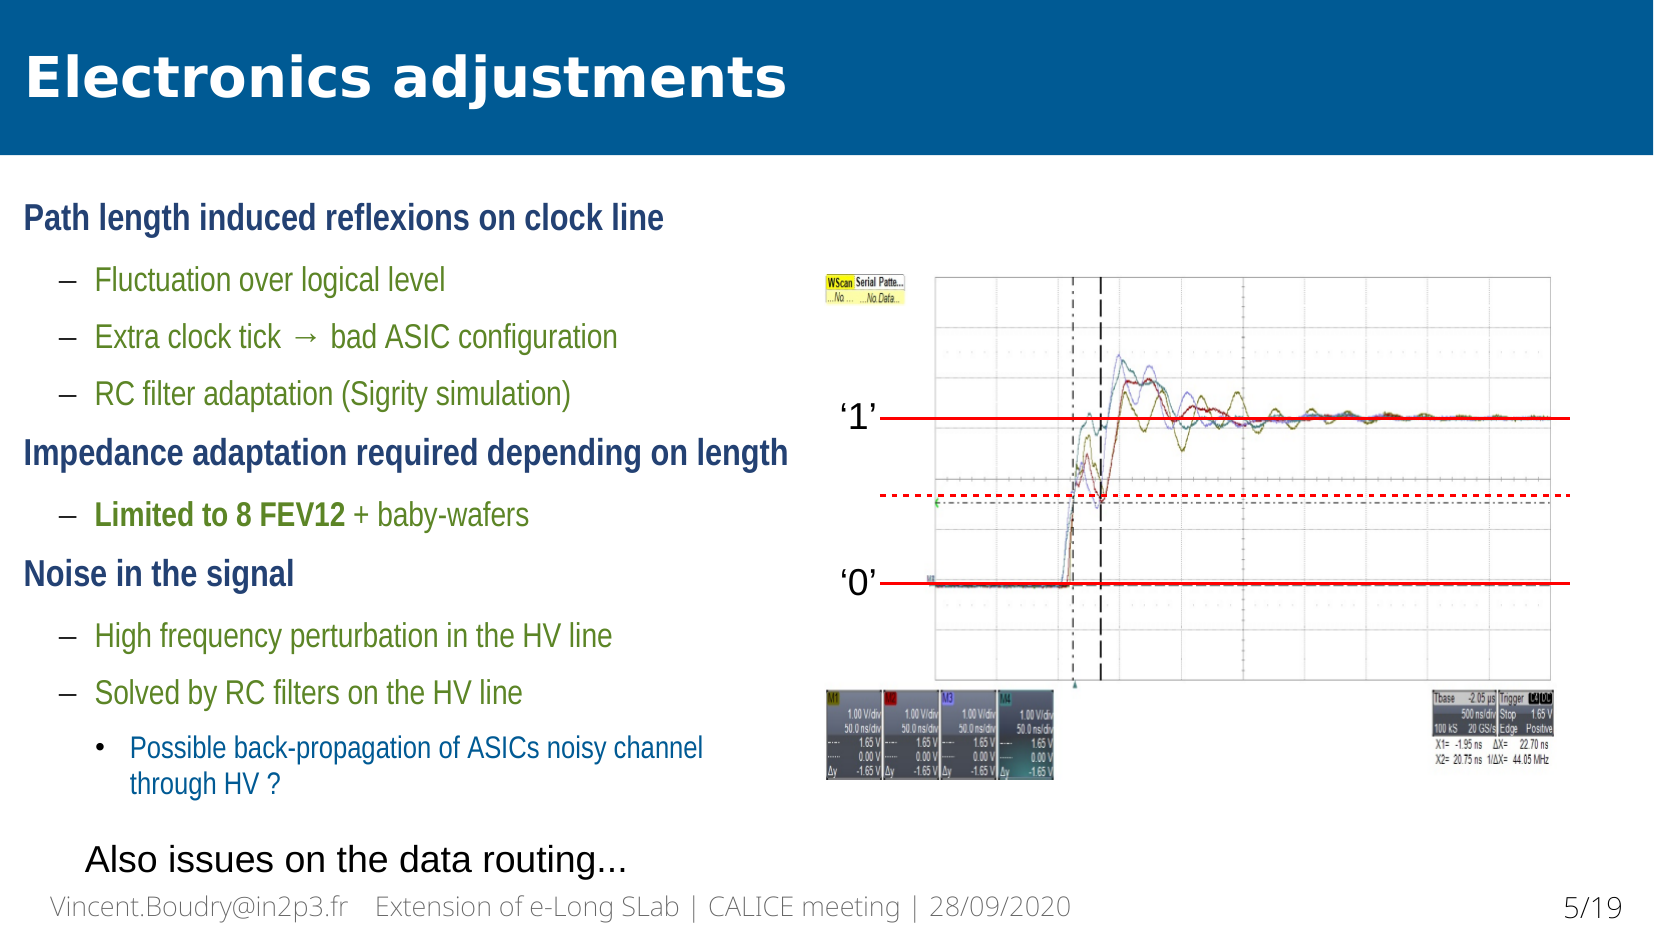

# Electronics adjustments
Path length induced reflexions on clock line
Fluctuation over logical level
Extra clock tick → bad ASIC configuration
RC filter adaptation (Sigrity simulation)
Impedance adaptation required depending on length
Limited to 8 FEV12 + baby-wafers
Noise in the signal
High frequency perturbation in the HV line
Solved by RC filters on the HV line
Possible back-propagation of ASICs noisy channel
through HV ?
‘1’
‘0’
Also issues on the data routing...
Vincent.Boudry@in2p3.fr
Extension of e-Long SLab | CALICE meeting | 28/09/2020
5